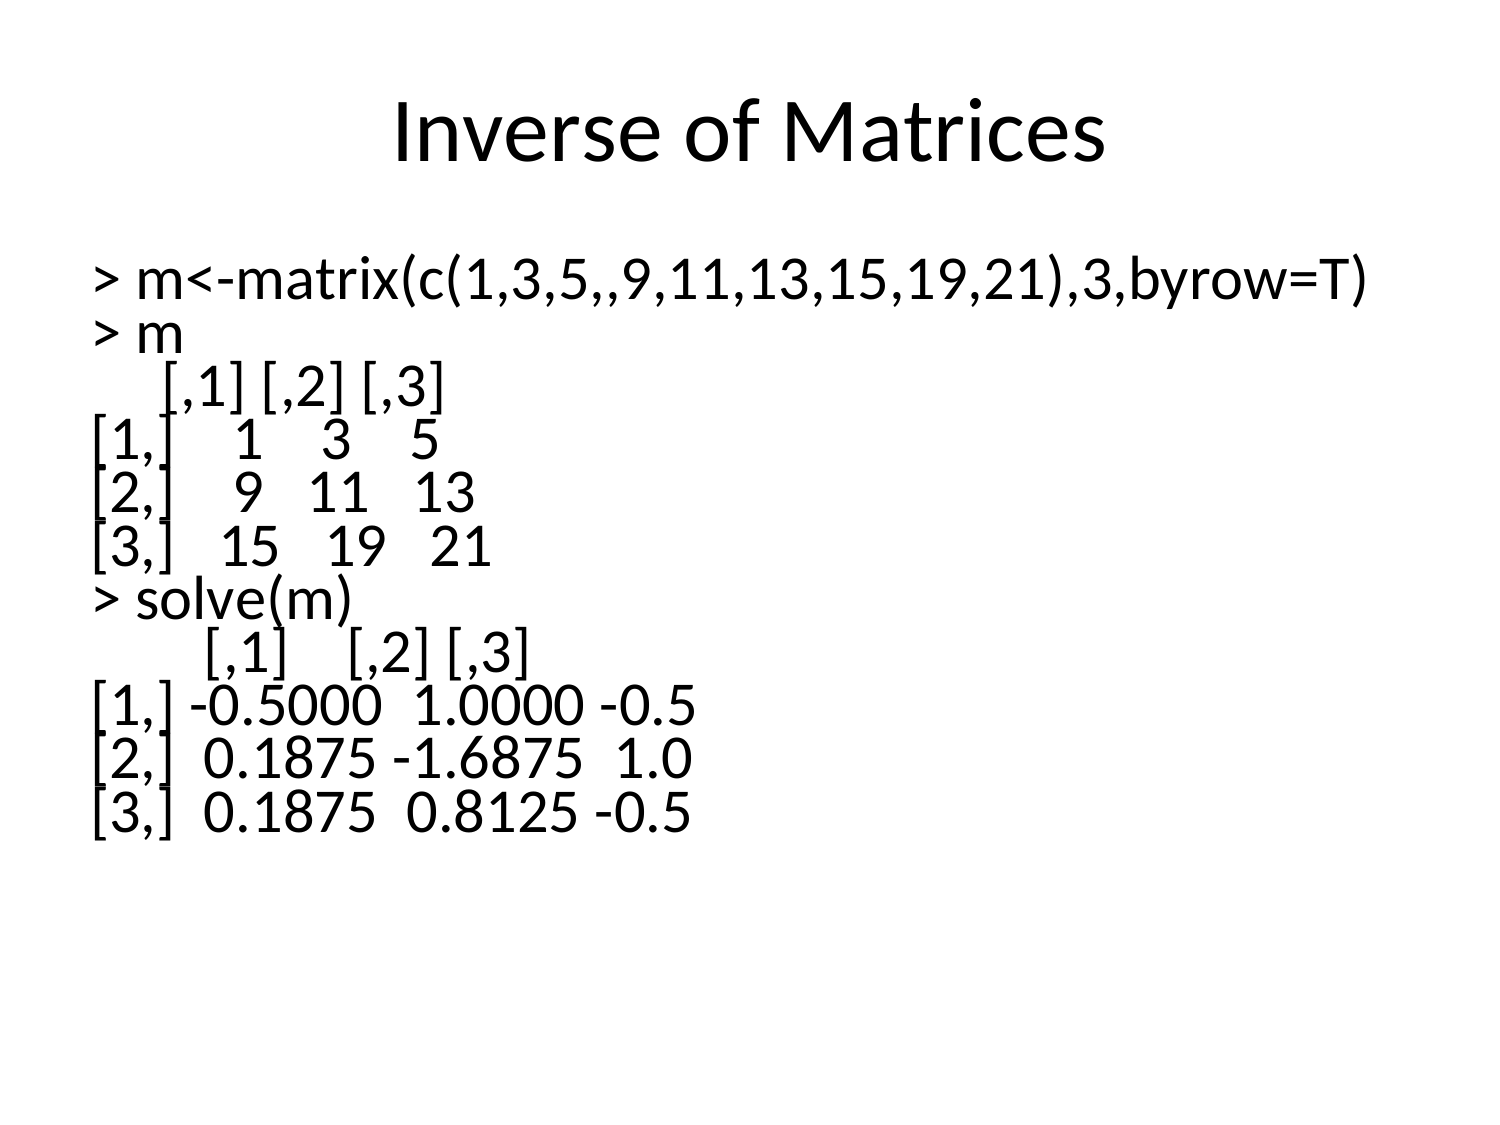

# Inverse of Matrices
> m<-matrix(c(1,3,5,,9,11,13,15,19,21),3,byrow=T)
> m
 [,1] [,2] [,3]
[1,] 1 3 5
[2,] 9 11 13
[3,] 15 19 21
> solve(m)
 [,1] [,2] [,3]
[1,] -0.5000 1.0000 -0.5
[2,] 0.1875 -1.6875 1.0
[3,] 0.1875 0.8125 -0.5